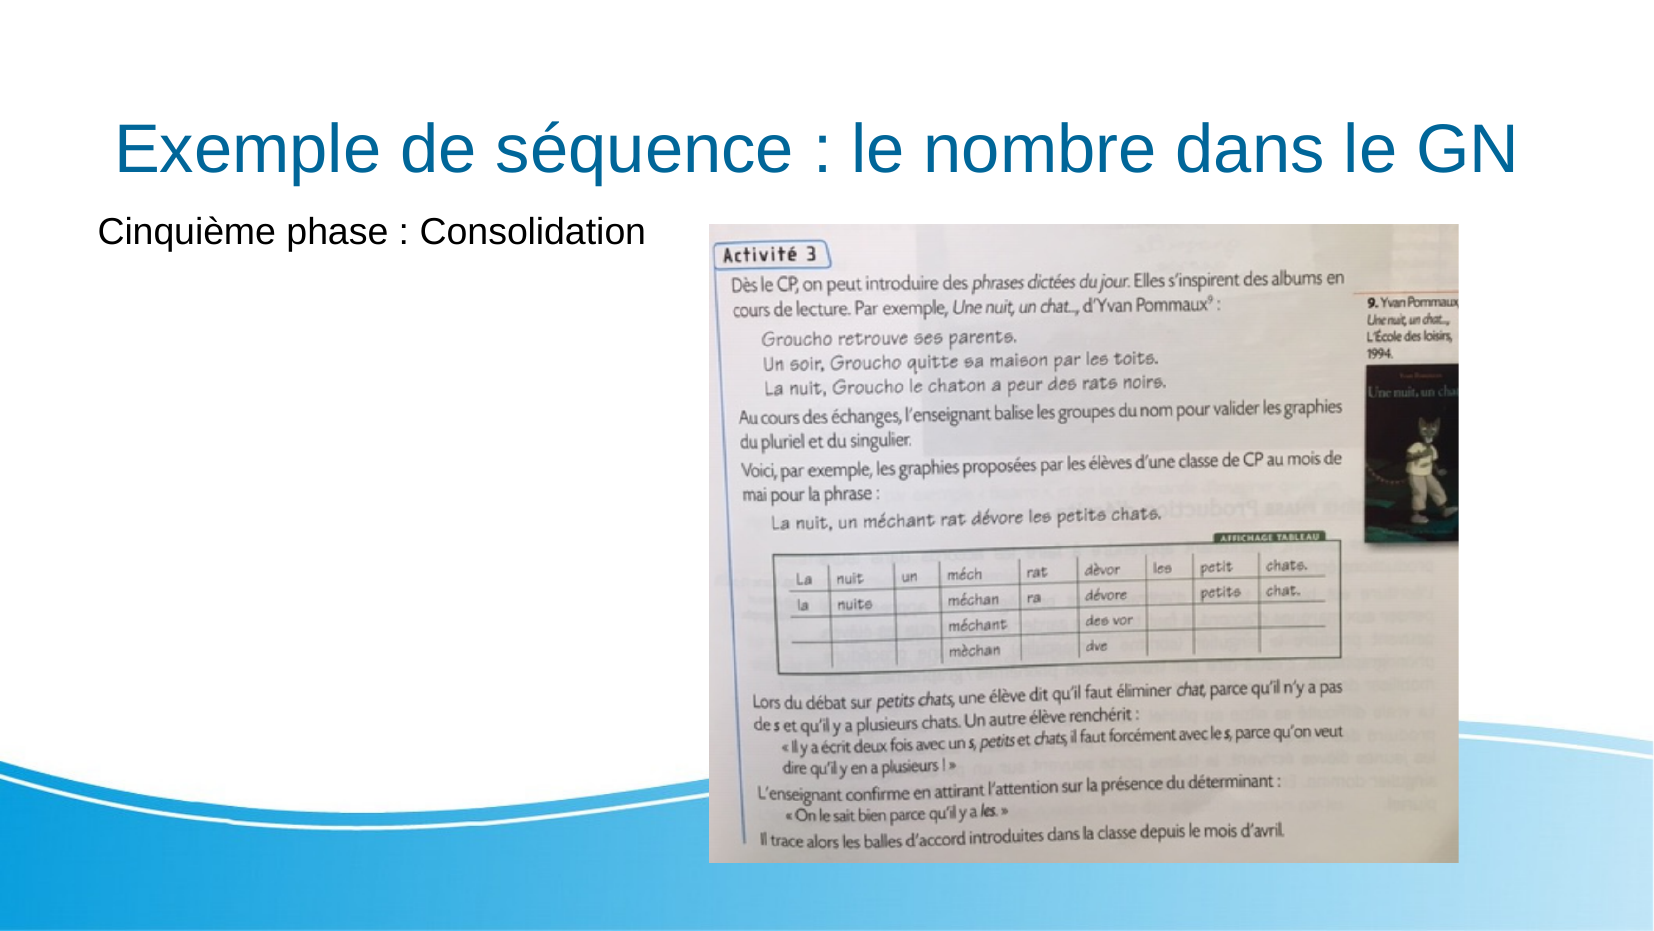

# Exemple de séquence : le nombre dans le GN
Cinquième phase : Consolidation